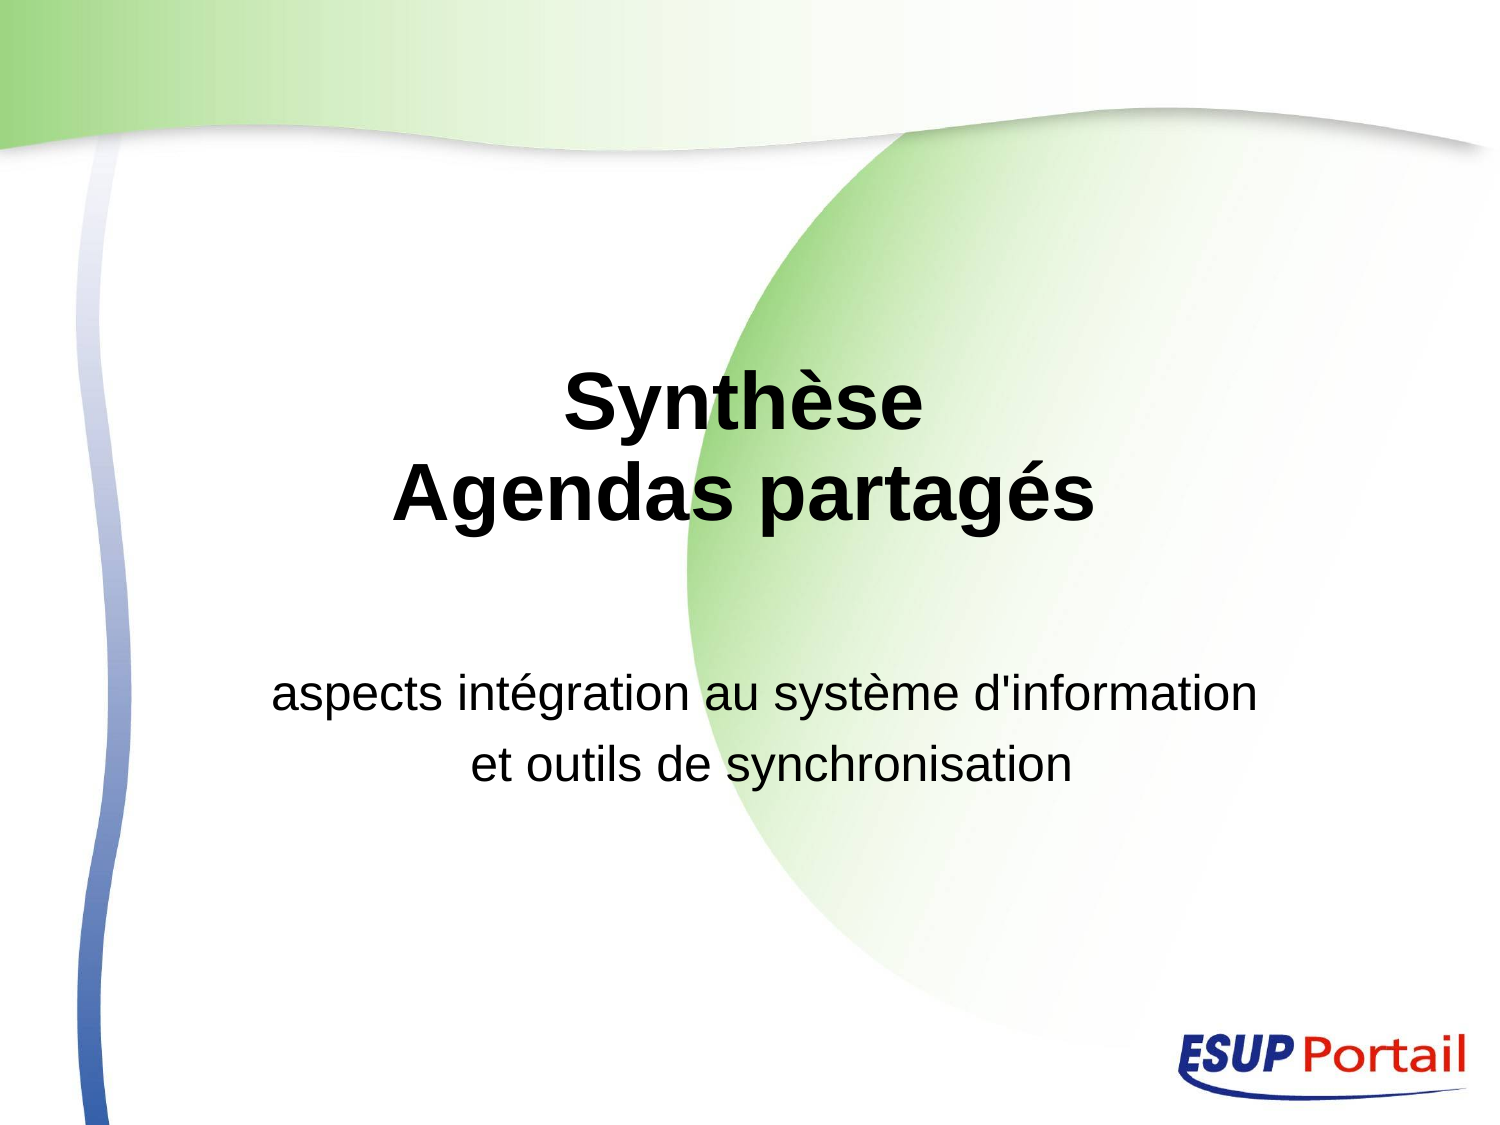

# Synthèse Agendas partagés
aspects intégration au système d'information
et outils de synchronisation